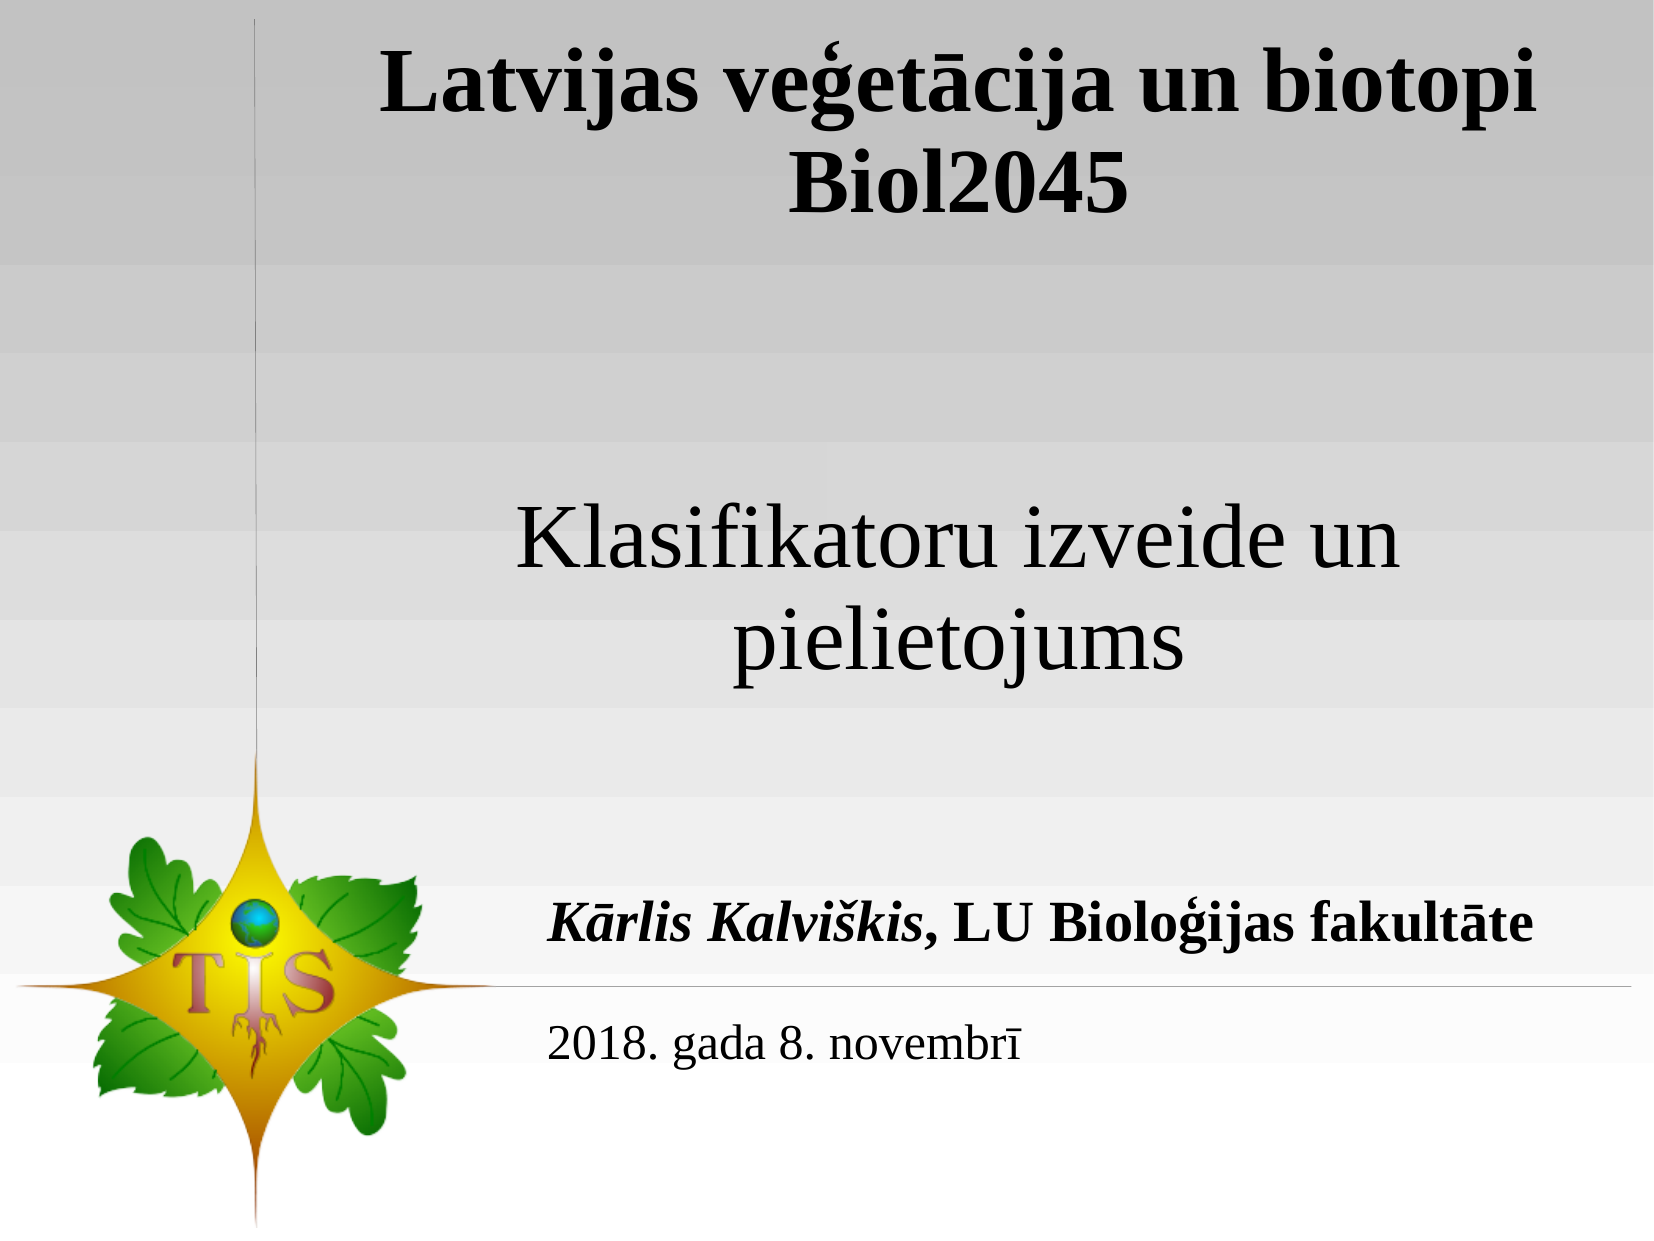

# Klasifikatoru izveide un pielietojums
2018. gada 8. novembrī